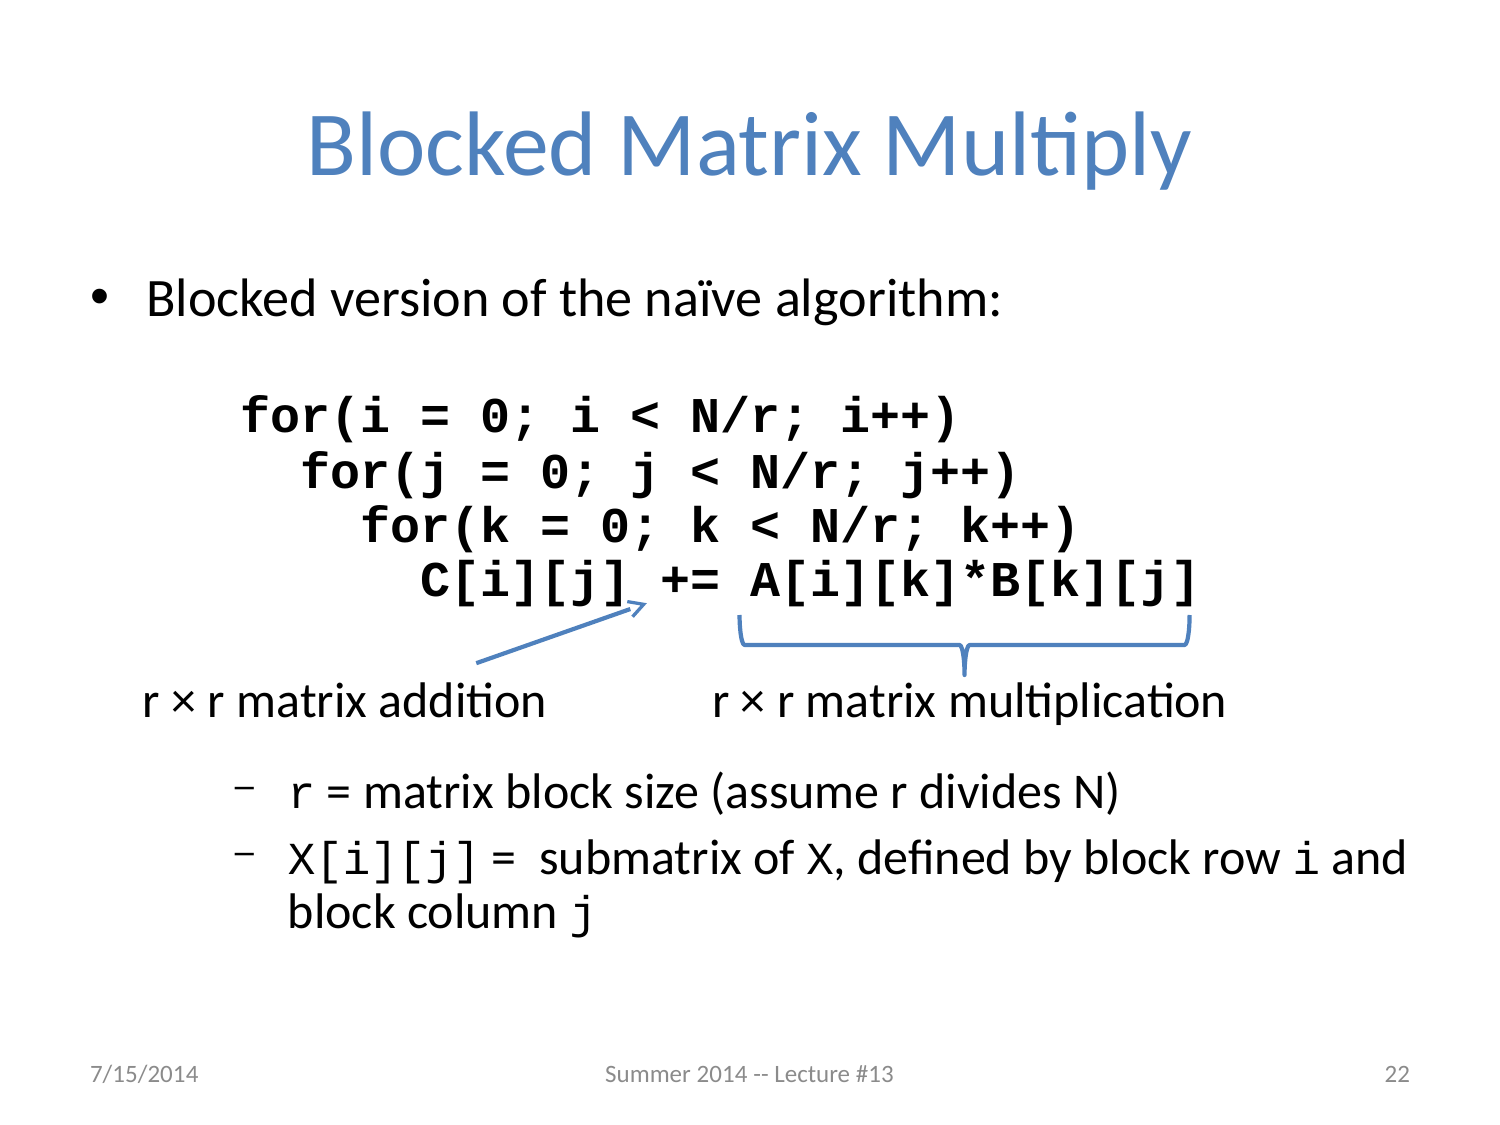

# Blocked Matrix Multiply
Blocked version of the naïve algorithm:
r = matrix block size (assume r divides N)
X[i][j] = submatrix of X, defined by block row i and block column j
		for(i = 0; i < N/r; i++)
		 for(j = 0; j < N/r; j++)
		 for(k = 0; k < N/r; k++)
		 C[i][j] += A[i][k]*B[k][j]
r × r matrix addition
r × r matrix multiplication
7/15/2014
Summer 2014 -- Lecture #13